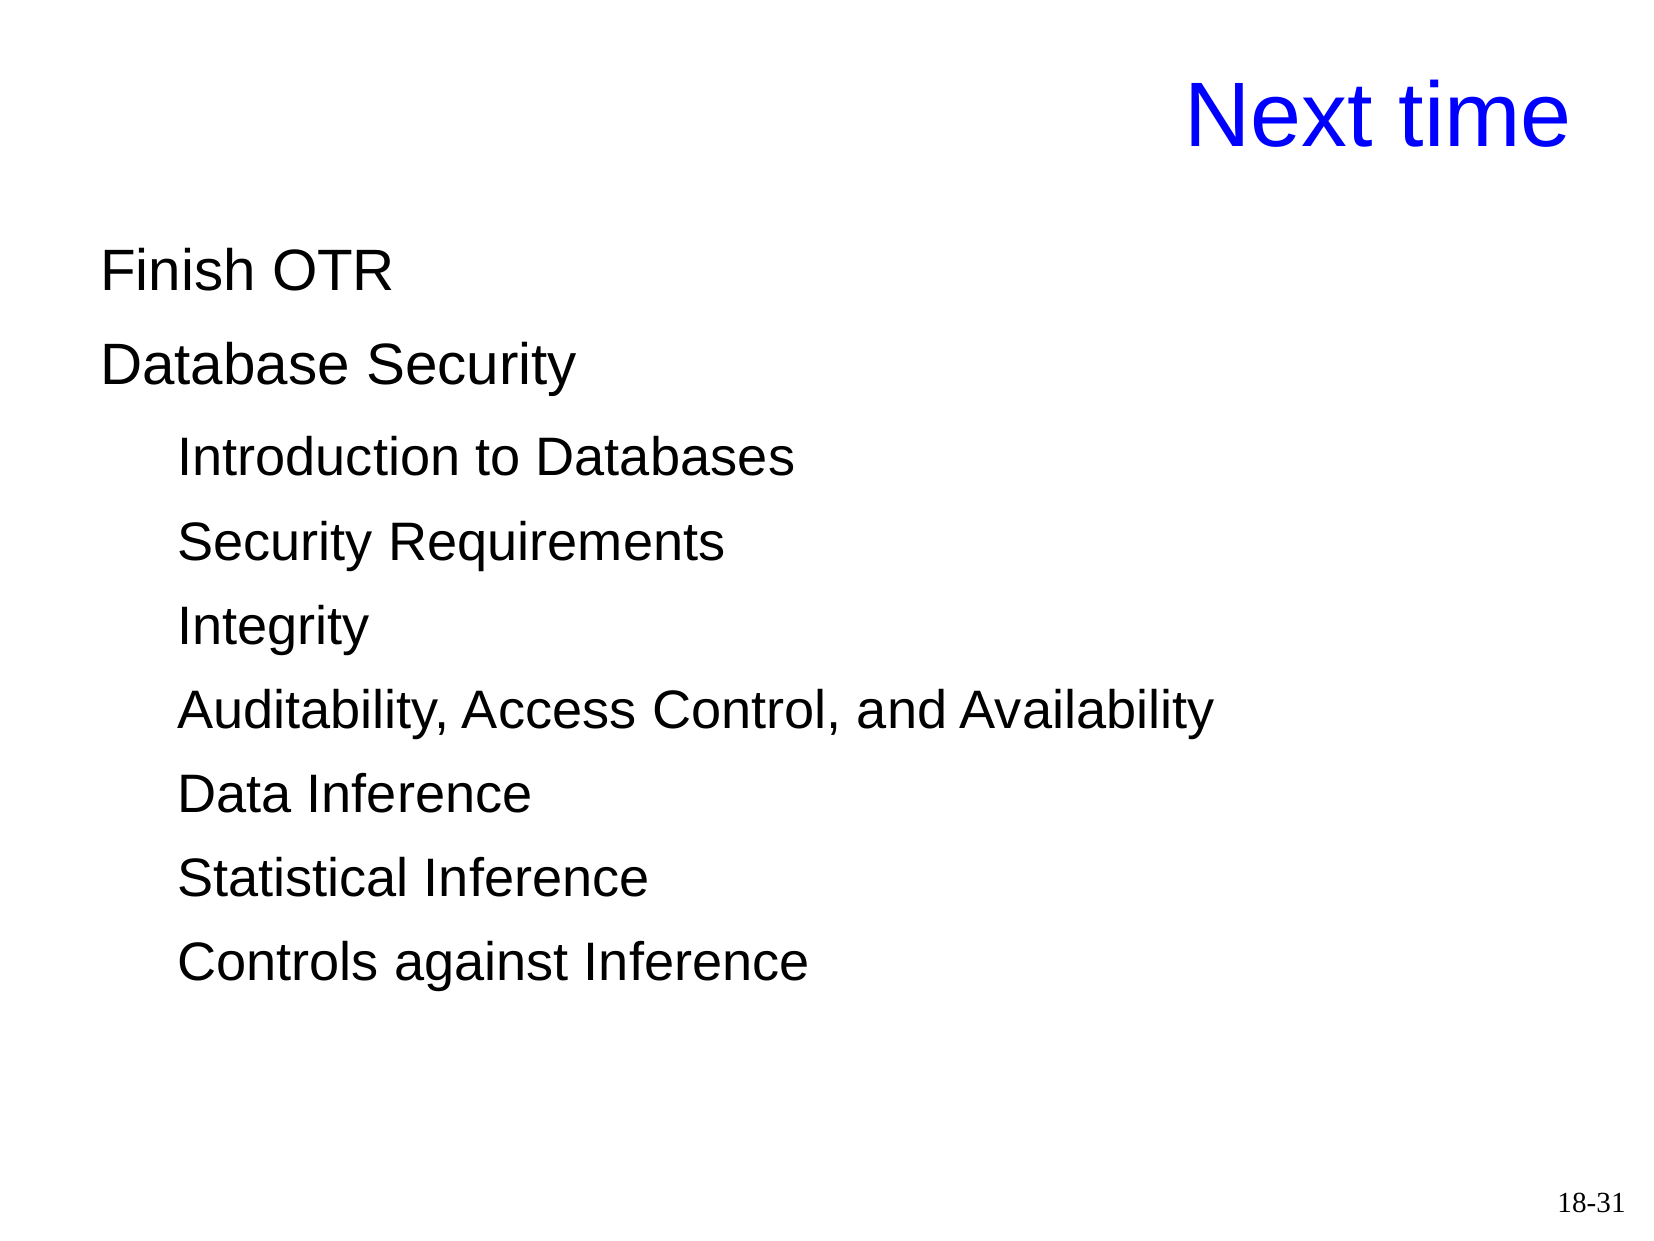

# Next time
Finish OTR
Database Security
Introduction to Databases
Security Requirements
Integrity
Auditability, Access Control, and Availability
Data Inference
Statistical Inference
Controls against Inference